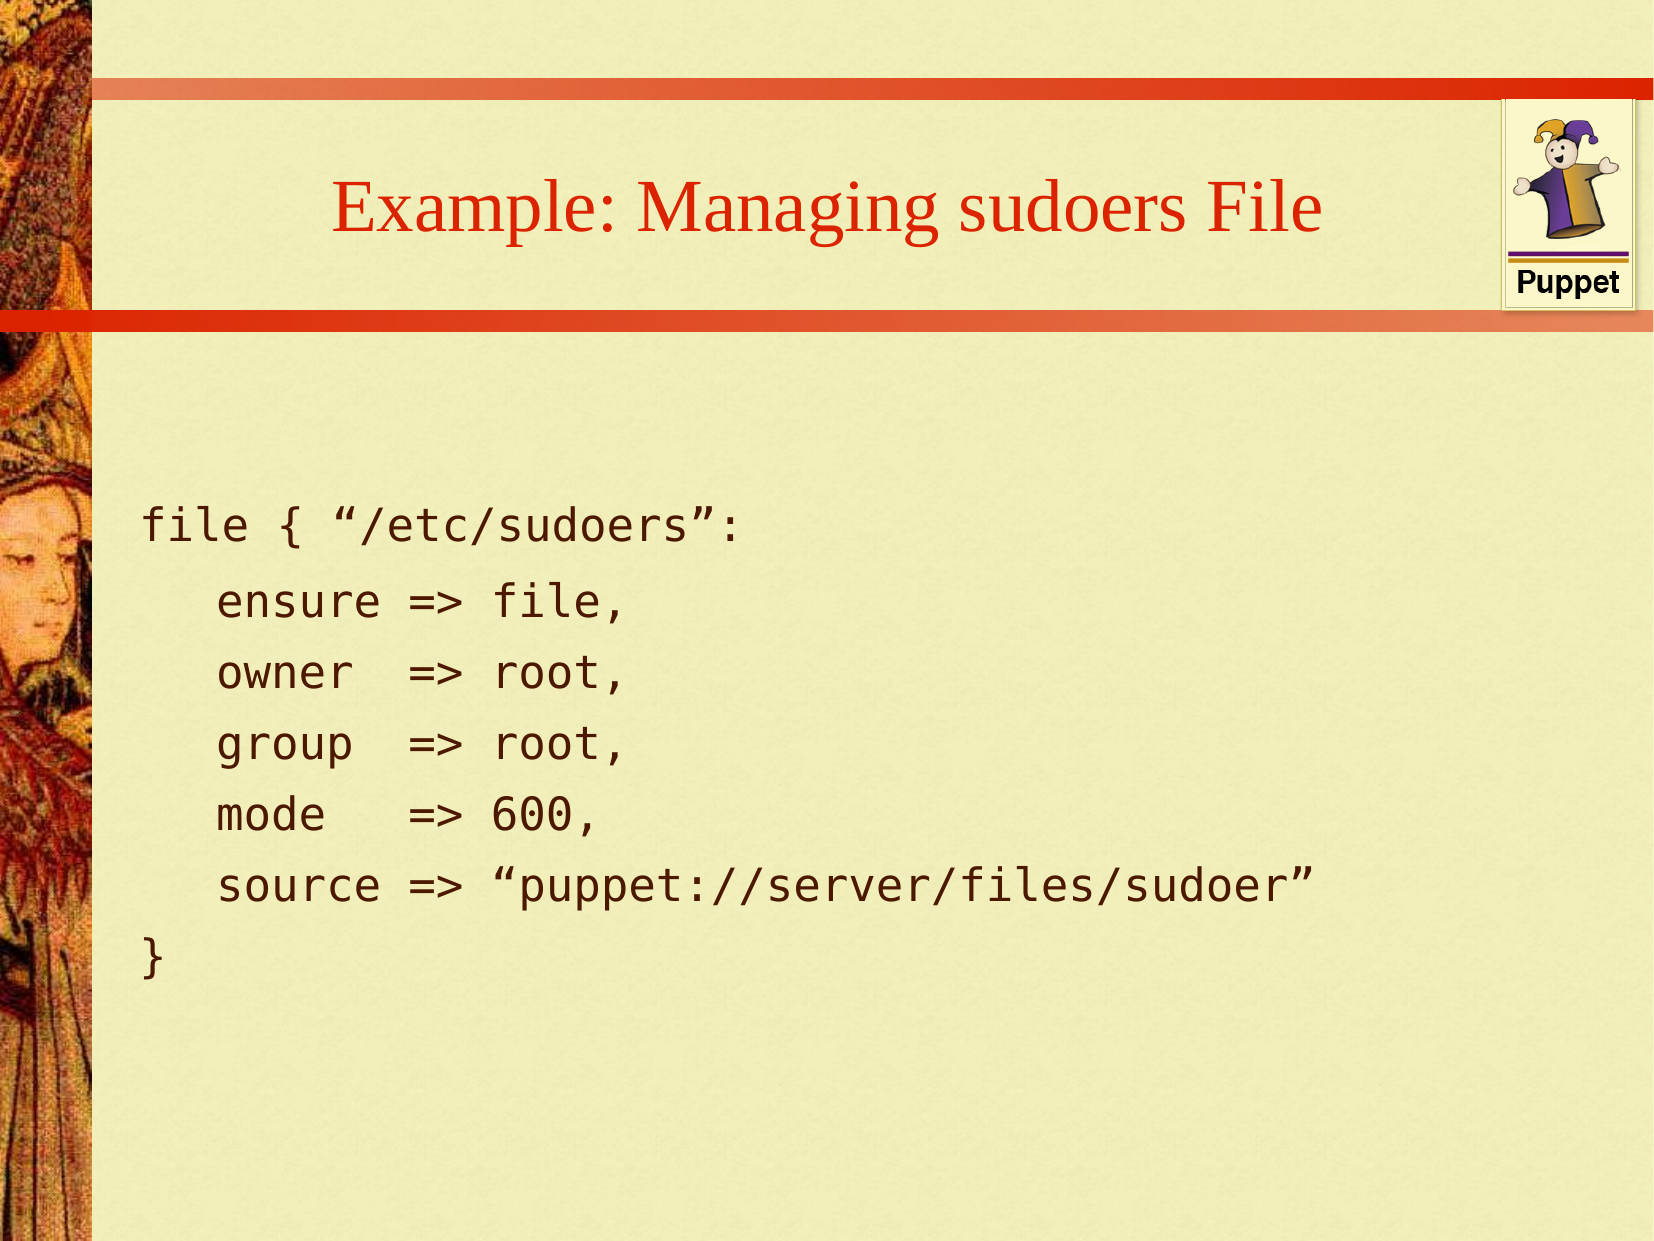

# Example: Managing sudoers File
file { “/etc/sudoers”:
ensure => file,
owner => root,
group => root,
mode => 600,
source => “puppet://server/files/sudoer”
}